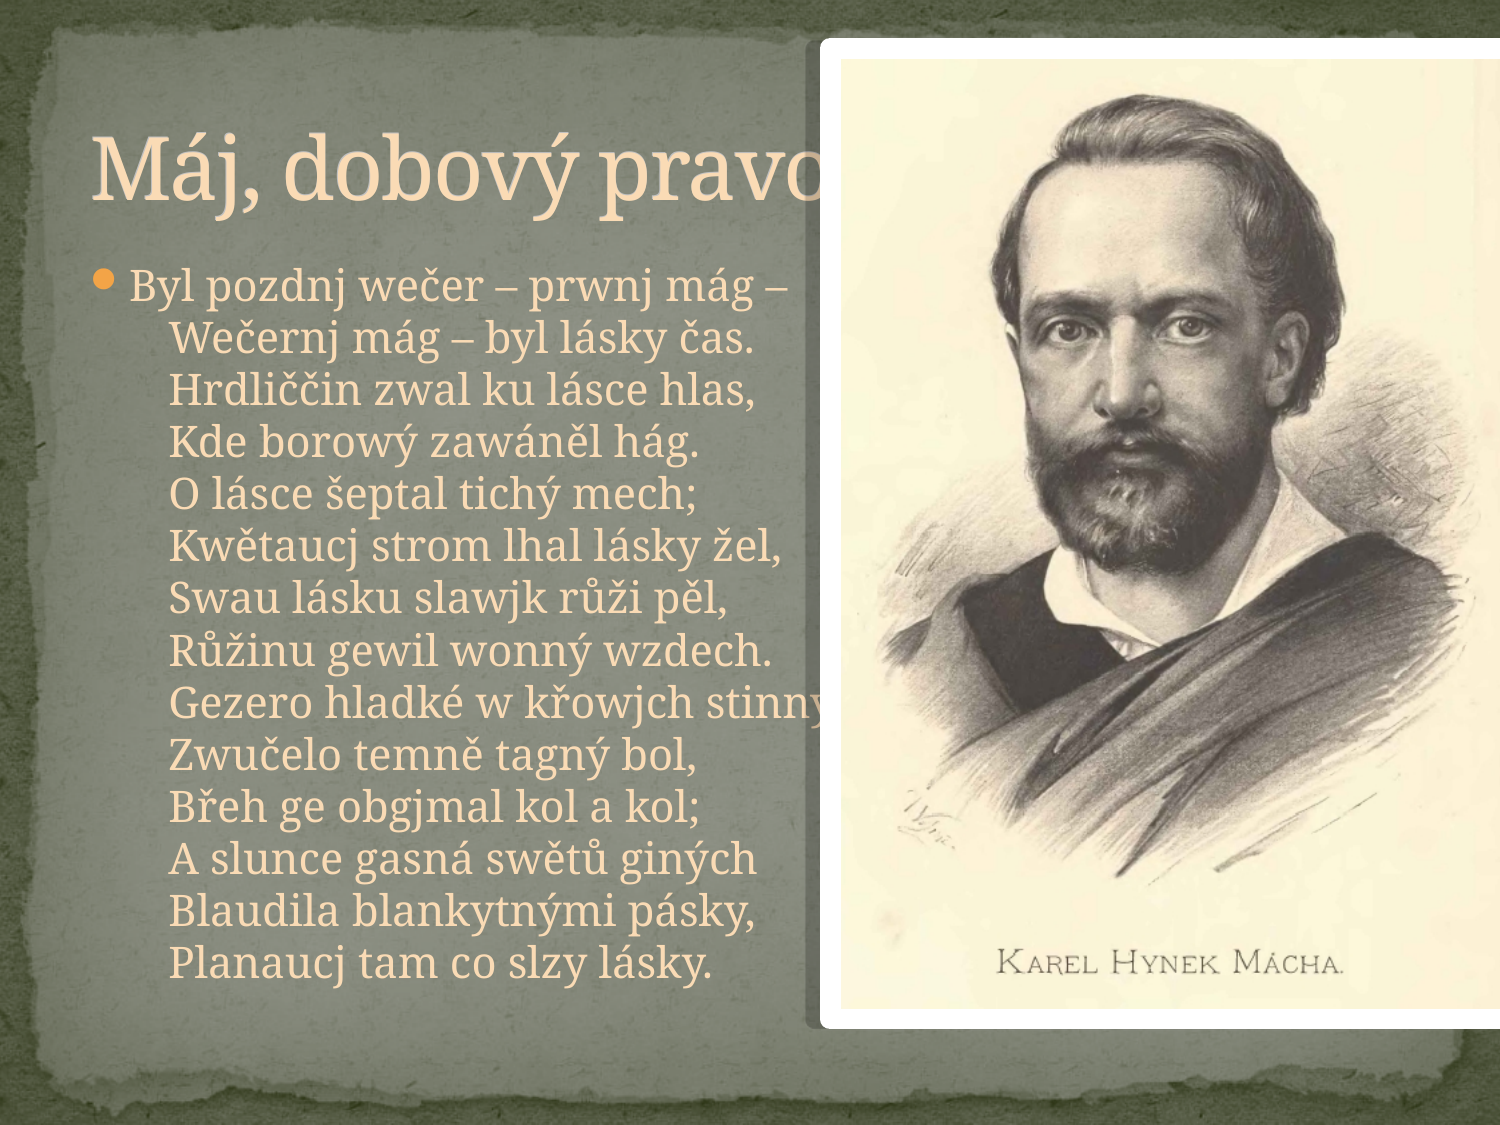

Máj, dobový pravopis
# Byl pozdnj wečer – prwnj mág – Wečernj mág – byl lásky čas. Hrdliččin zwal ku lásce hlas, Kde borowý zawáněl hág. O lásce šeptal tichý mech; Kwětaucj strom lhal lásky žel, Swau lásku slawjk růži pěl, Růžinu gewil wonný wzdech. Gezero hladké w křowjch stinných Zwučelo temně tagný bol, Břeh ge obgjmal kol a kol; A slunce gasná swětů giných Blaudila blankytnými pásky, Planaucj tam co slzy lásky.